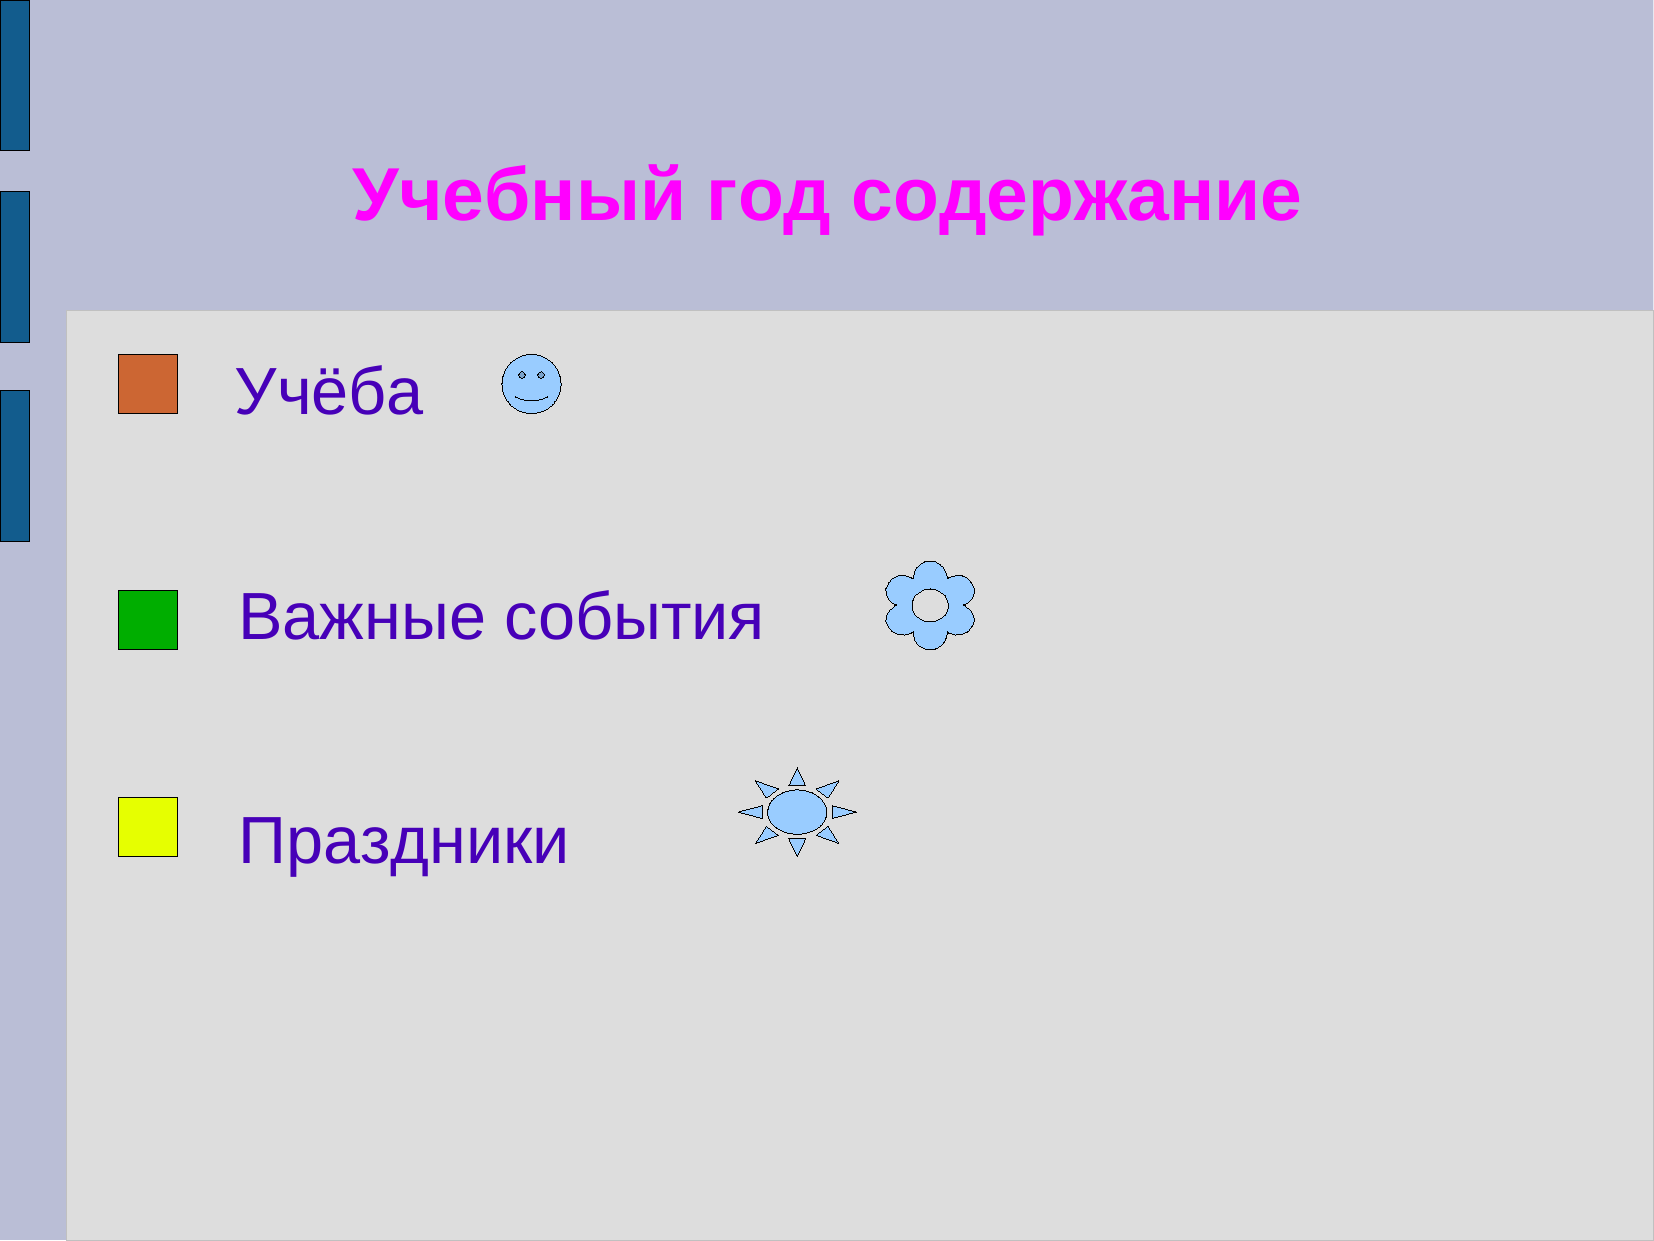

# Учебный год содержание
 Учёба
 Важные события
 Праздники